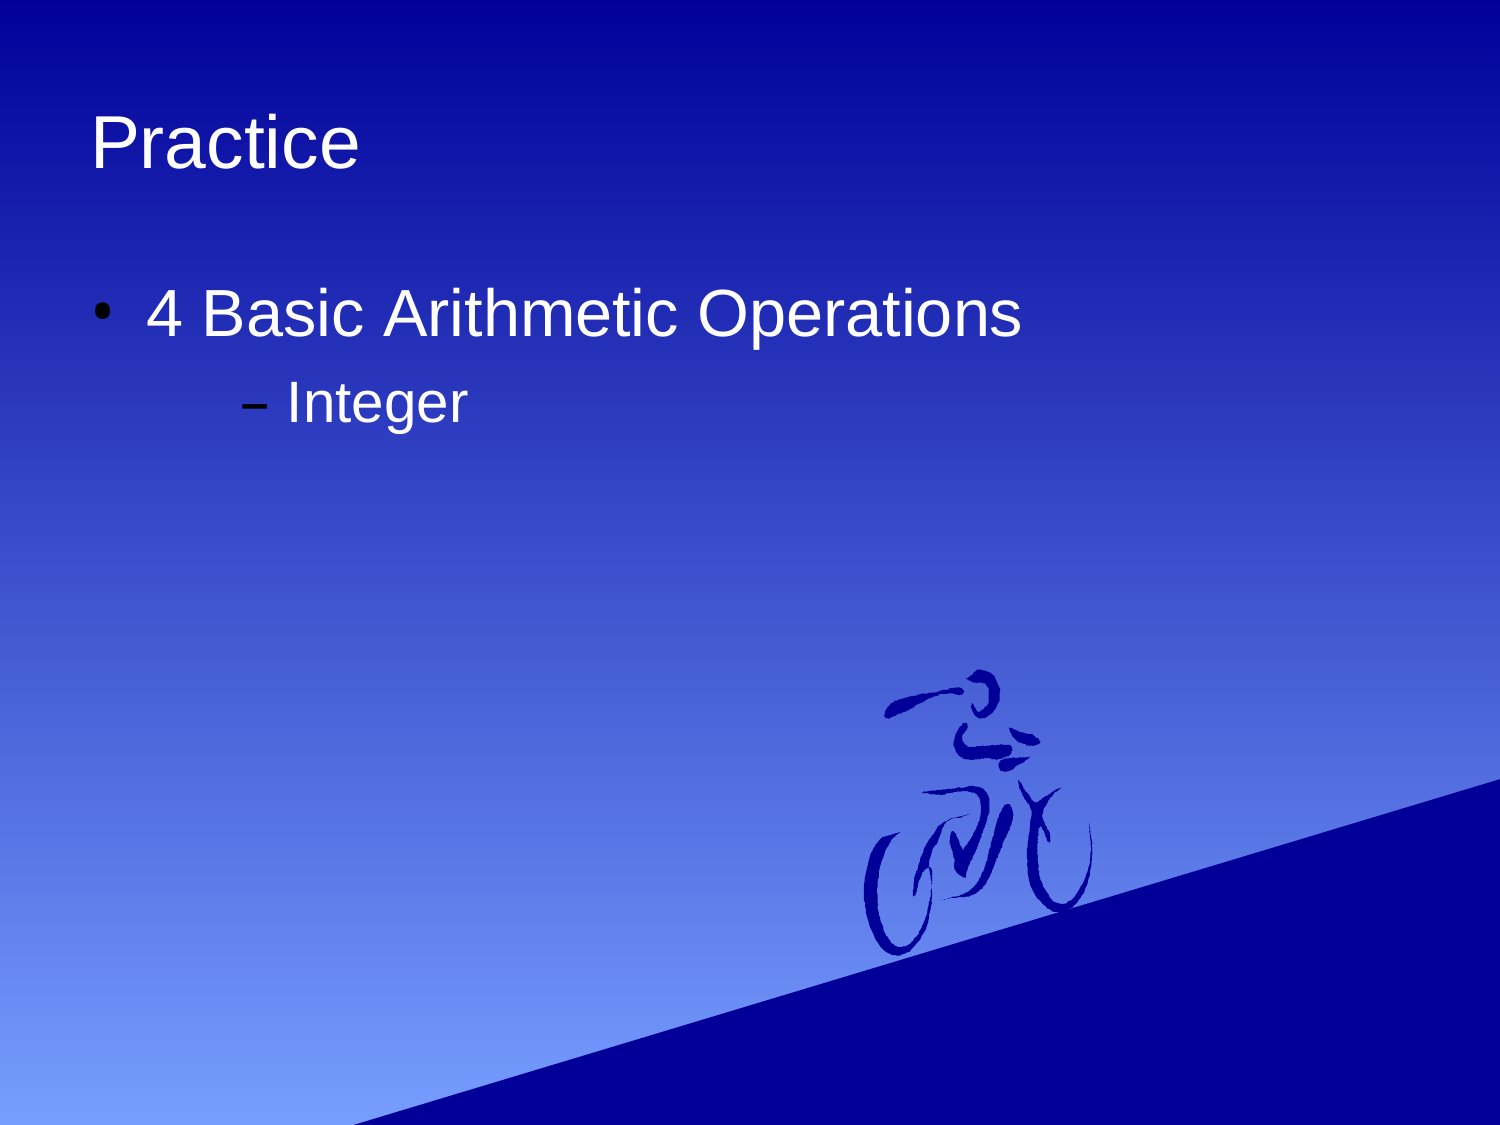

# Practice
4 Basic Arithmetic Operations
Integer